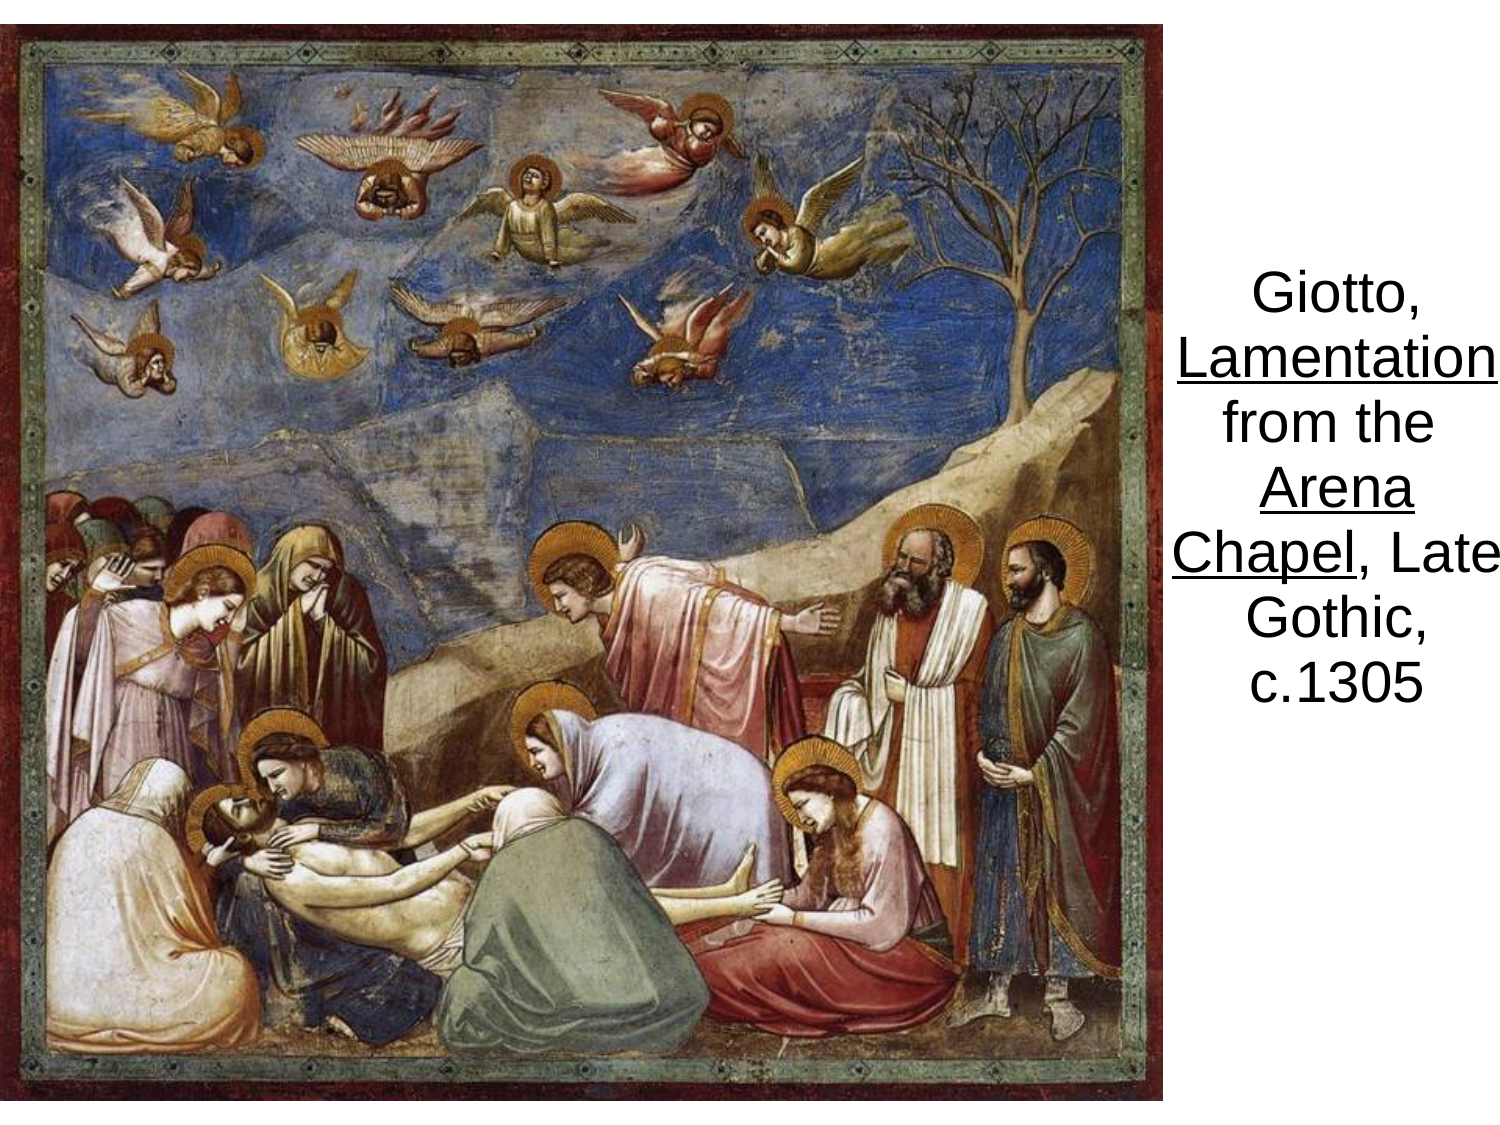

# Giotto, Lamentation from the Arena Chapel, Late Gothic, c.1305